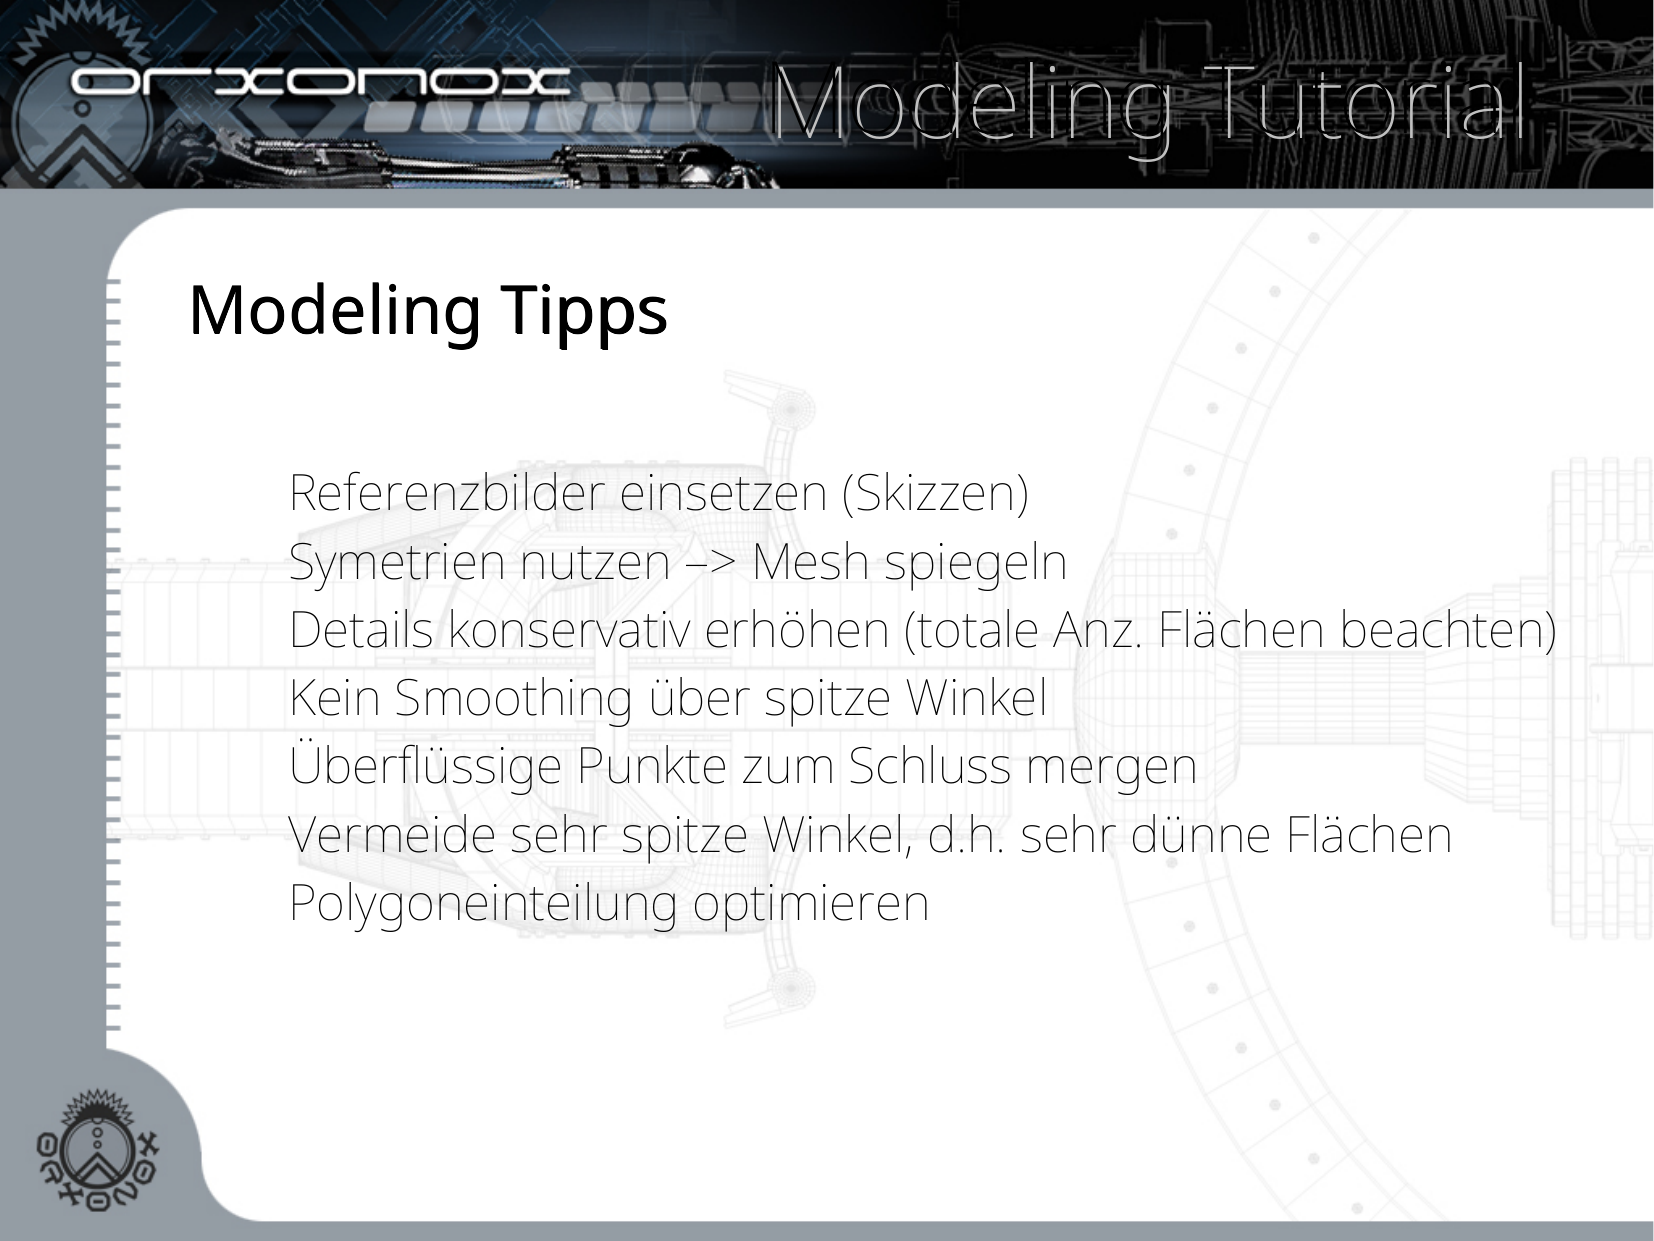

Modeling Tutorial
Modeling Tipps
 Referenzbilder einsetzen (Skizzen)
 Symetrien nutzen –> Mesh spiegeln
 Details konservativ erhöhen (totale Anz. Flächen beachten)
 Kein Smoothing über spitze Winkel
 Überflüssige Punkte zum Schluss mergen
 Vermeide sehr spitze Winkel, d.h. sehr dünne Flächen
 Polygoneinteilung optimieren